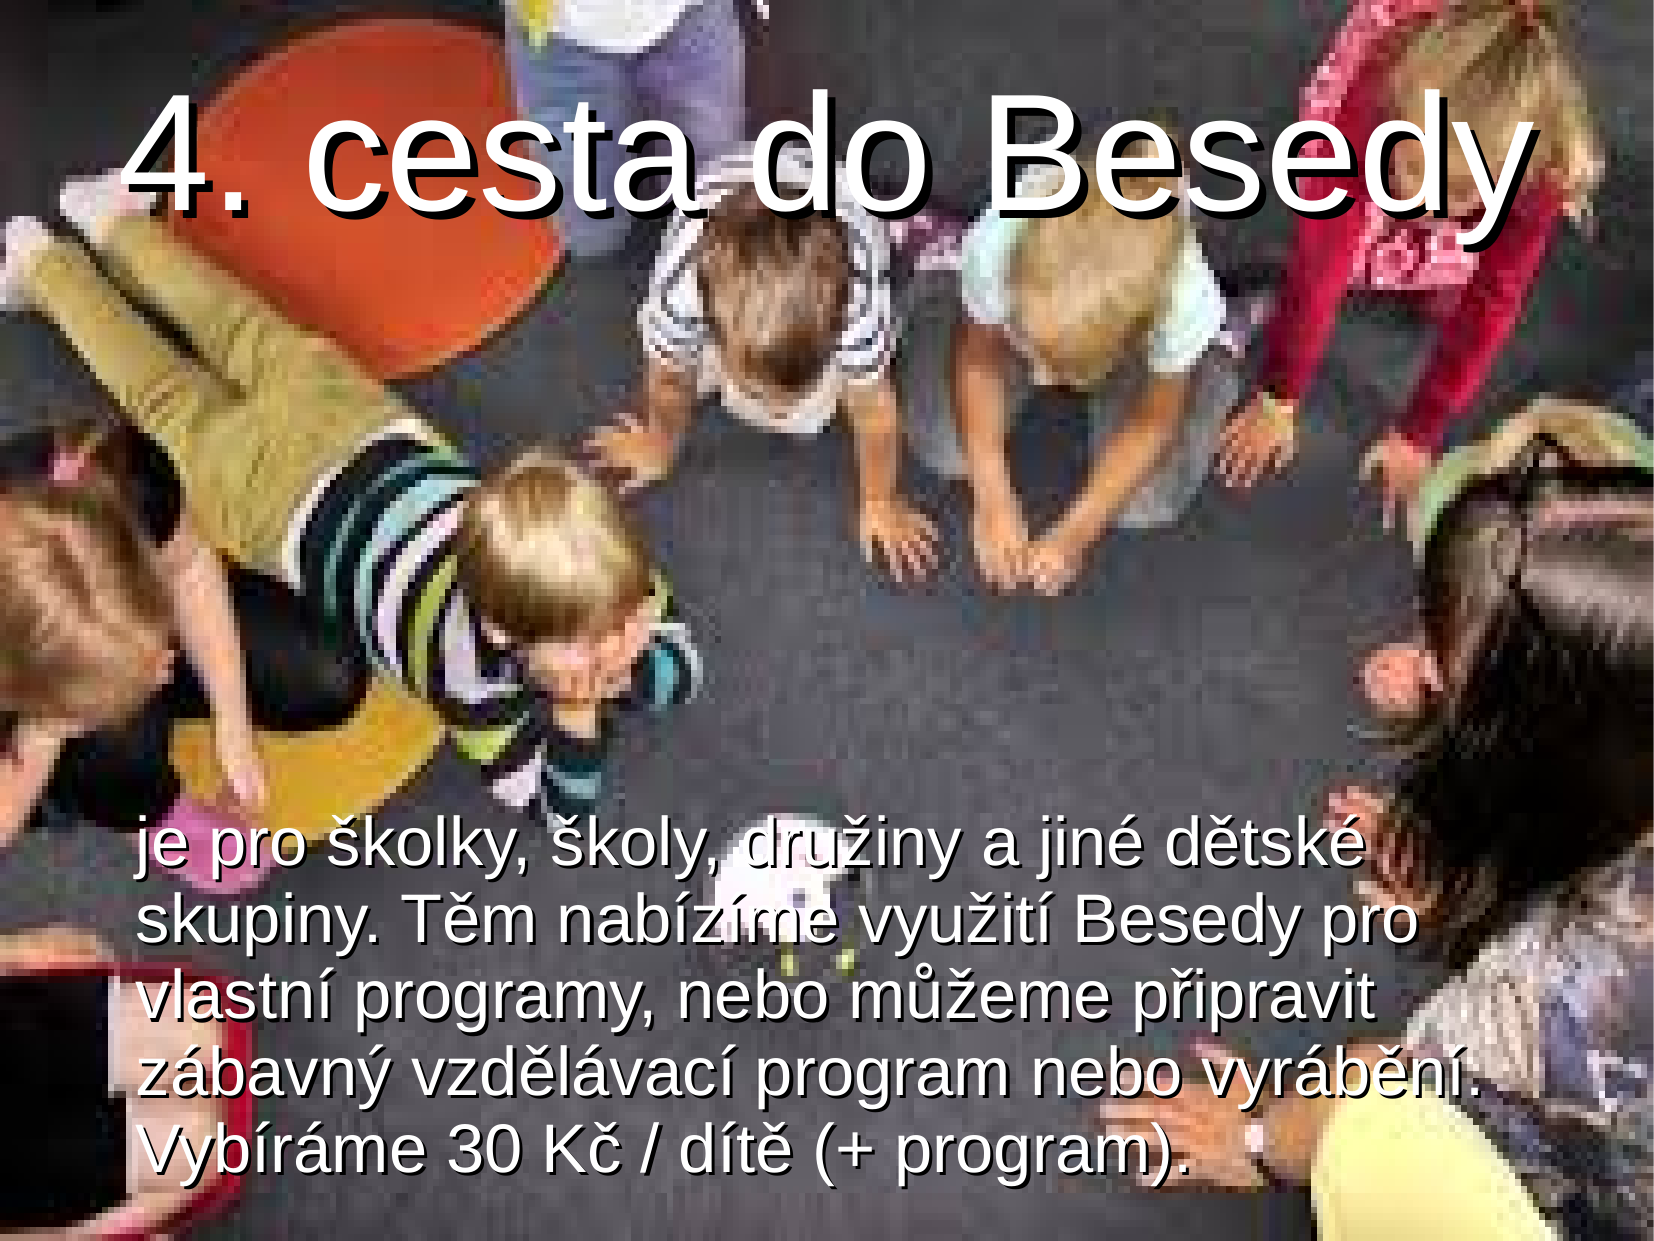

# 4. cesta do Besedy
je pro školky, školy, družiny a jiné dětské skupiny. Těm nabízíme využití Besedy pro vlastní programy, nebo můžeme připravit zábavný vzdělávací program nebo vyrábění. Vybíráme 30 Kč / dítě (+ program).